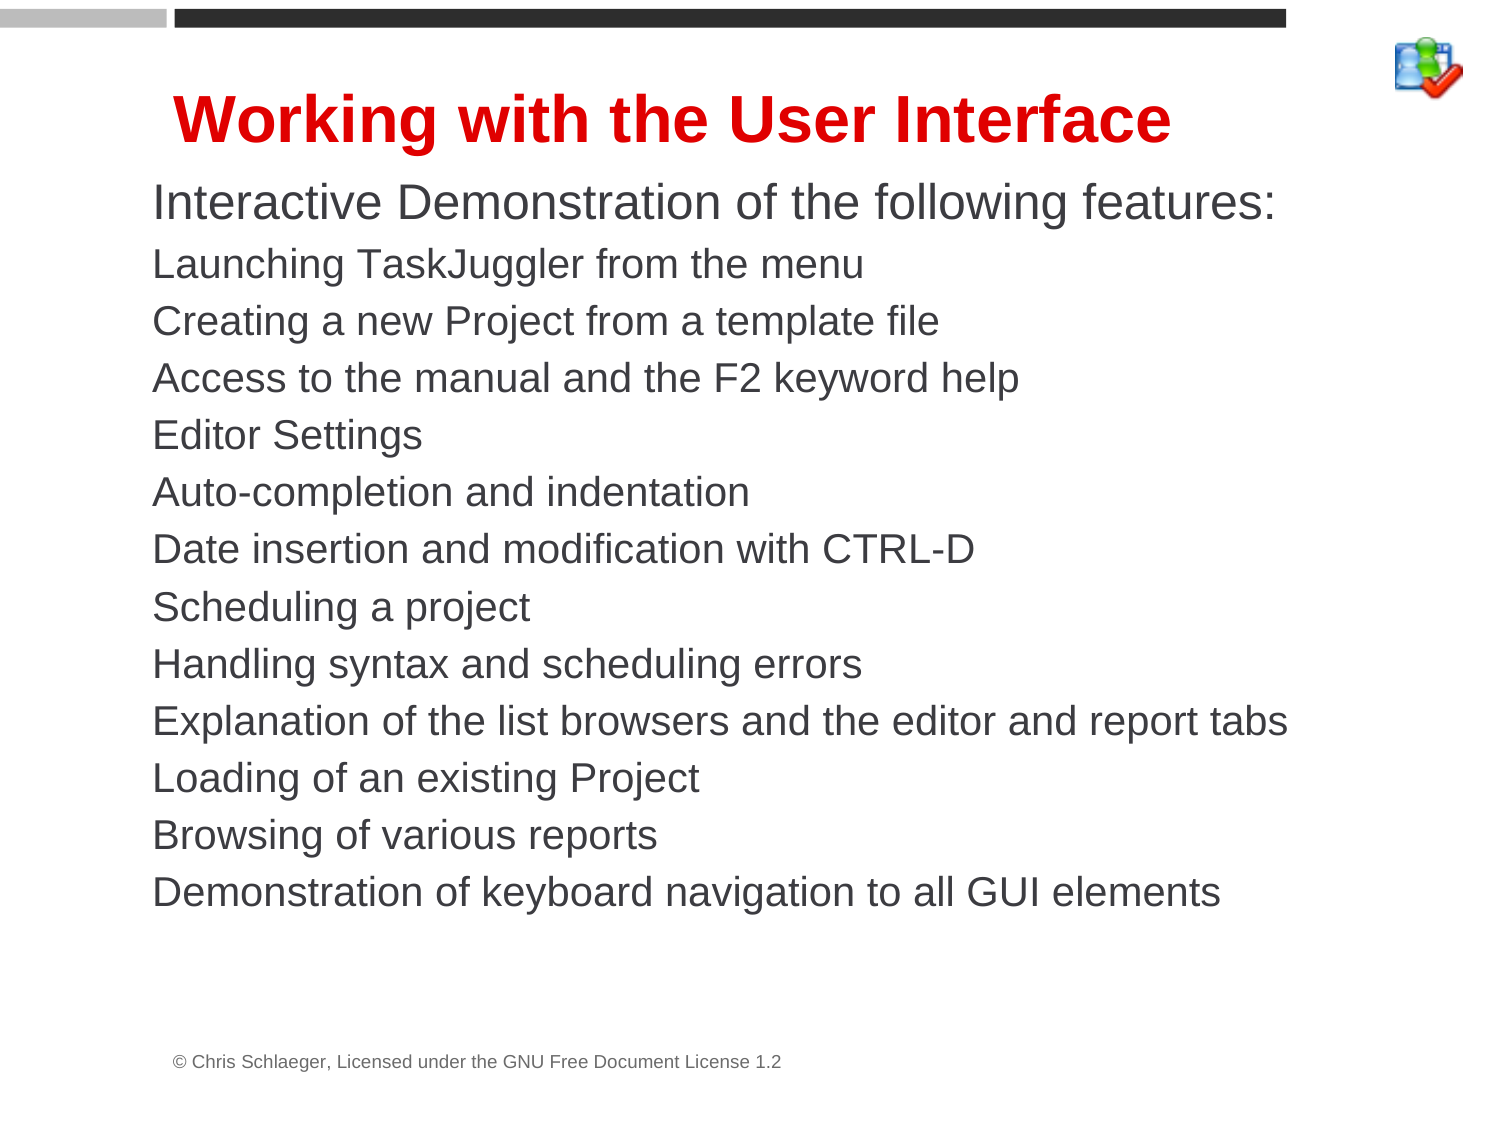

# Working with the User Interface
Interactive Demonstration of the following features:
Launching TaskJuggler from the menu
Creating a new Project from a template file
Access to the manual and the F2 keyword help
Editor Settings
Auto-completion and indentation
Date insertion and modification with CTRL-D
Scheduling a project
Handling syntax and scheduling errors
Explanation of the list browsers and the editor and report tabs
Loading of an existing Project
Browsing of various reports
Demonstration of keyboard navigation to all GUI elements